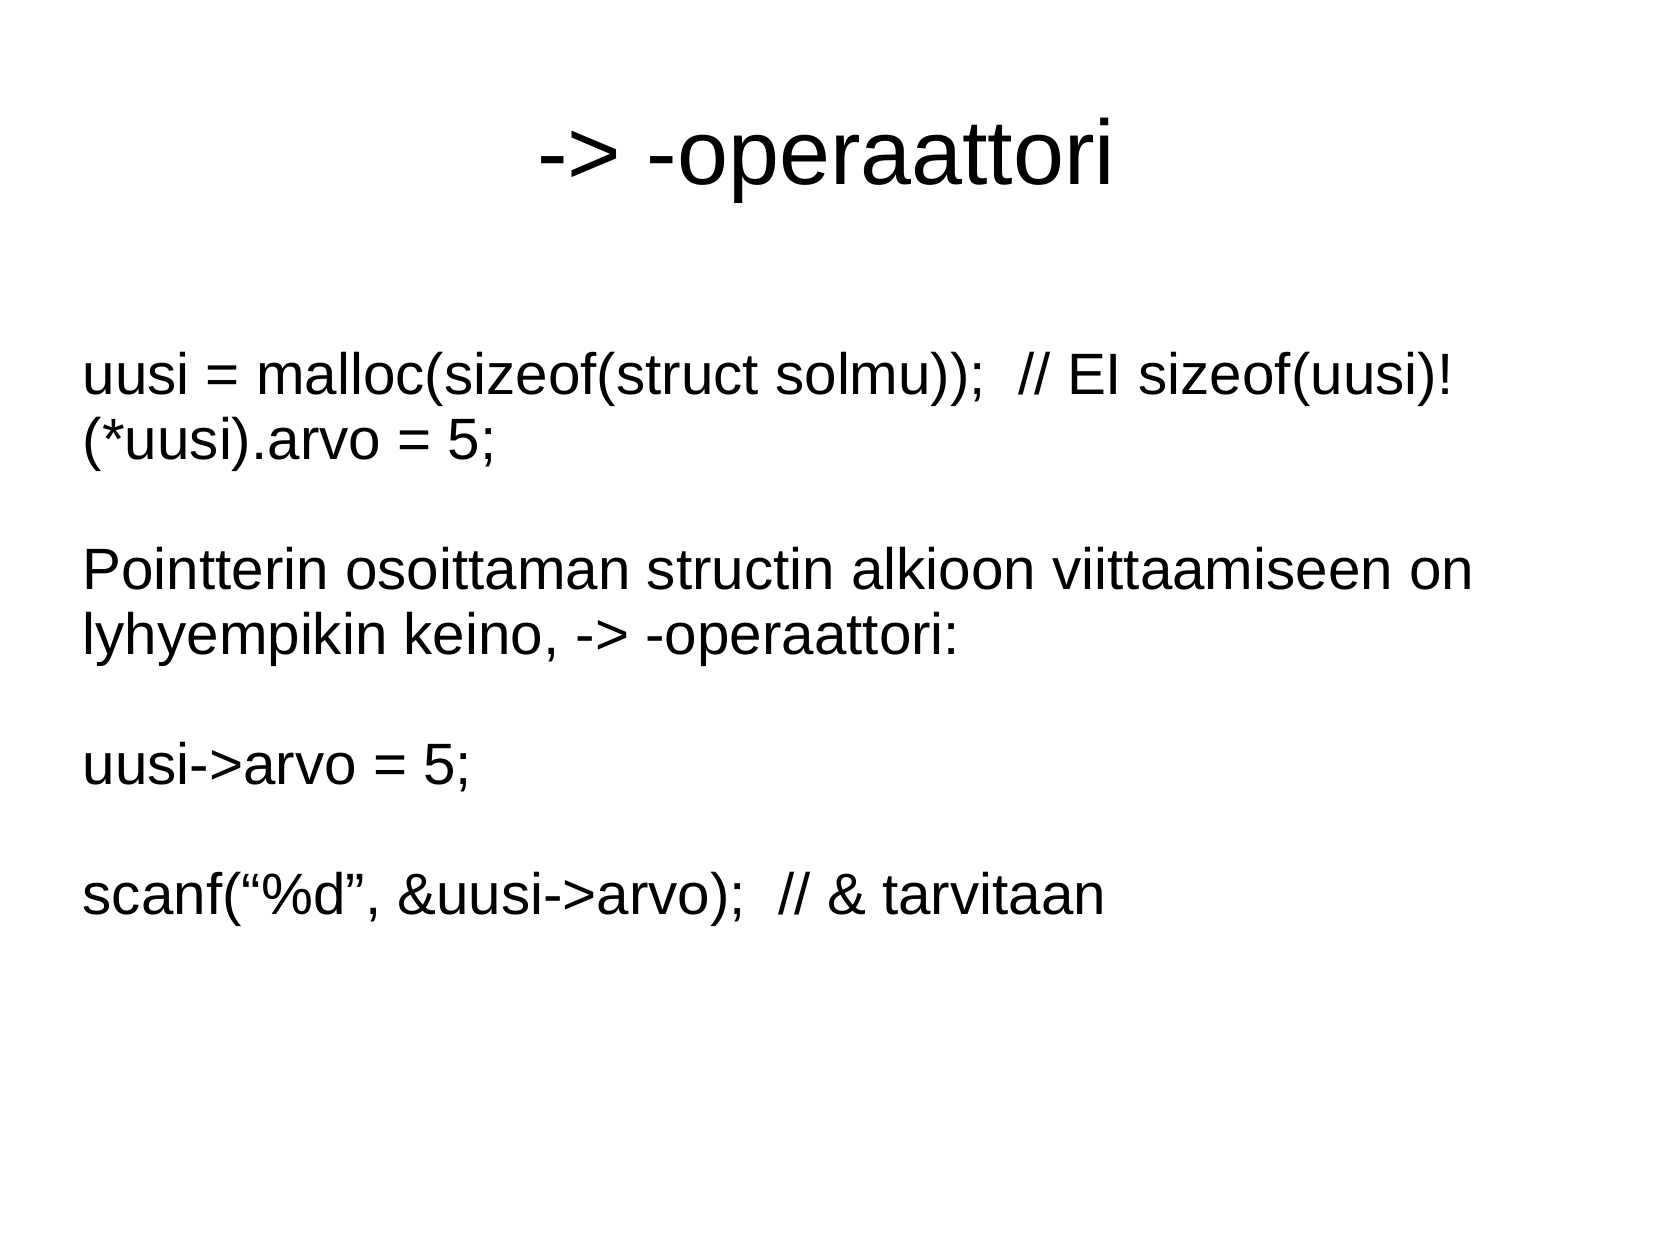

# -> -operaattori
uusi = malloc(sizeof(struct solmu)); // EI sizeof(uusi)!
(*uusi).arvo = 5;
Pointterin osoittaman structin alkioon viittaamiseen on lyhyempikin keino, -> -operaattori:
uusi->arvo = 5;
scanf(“%d”, &uusi->arvo); // & tarvitaan